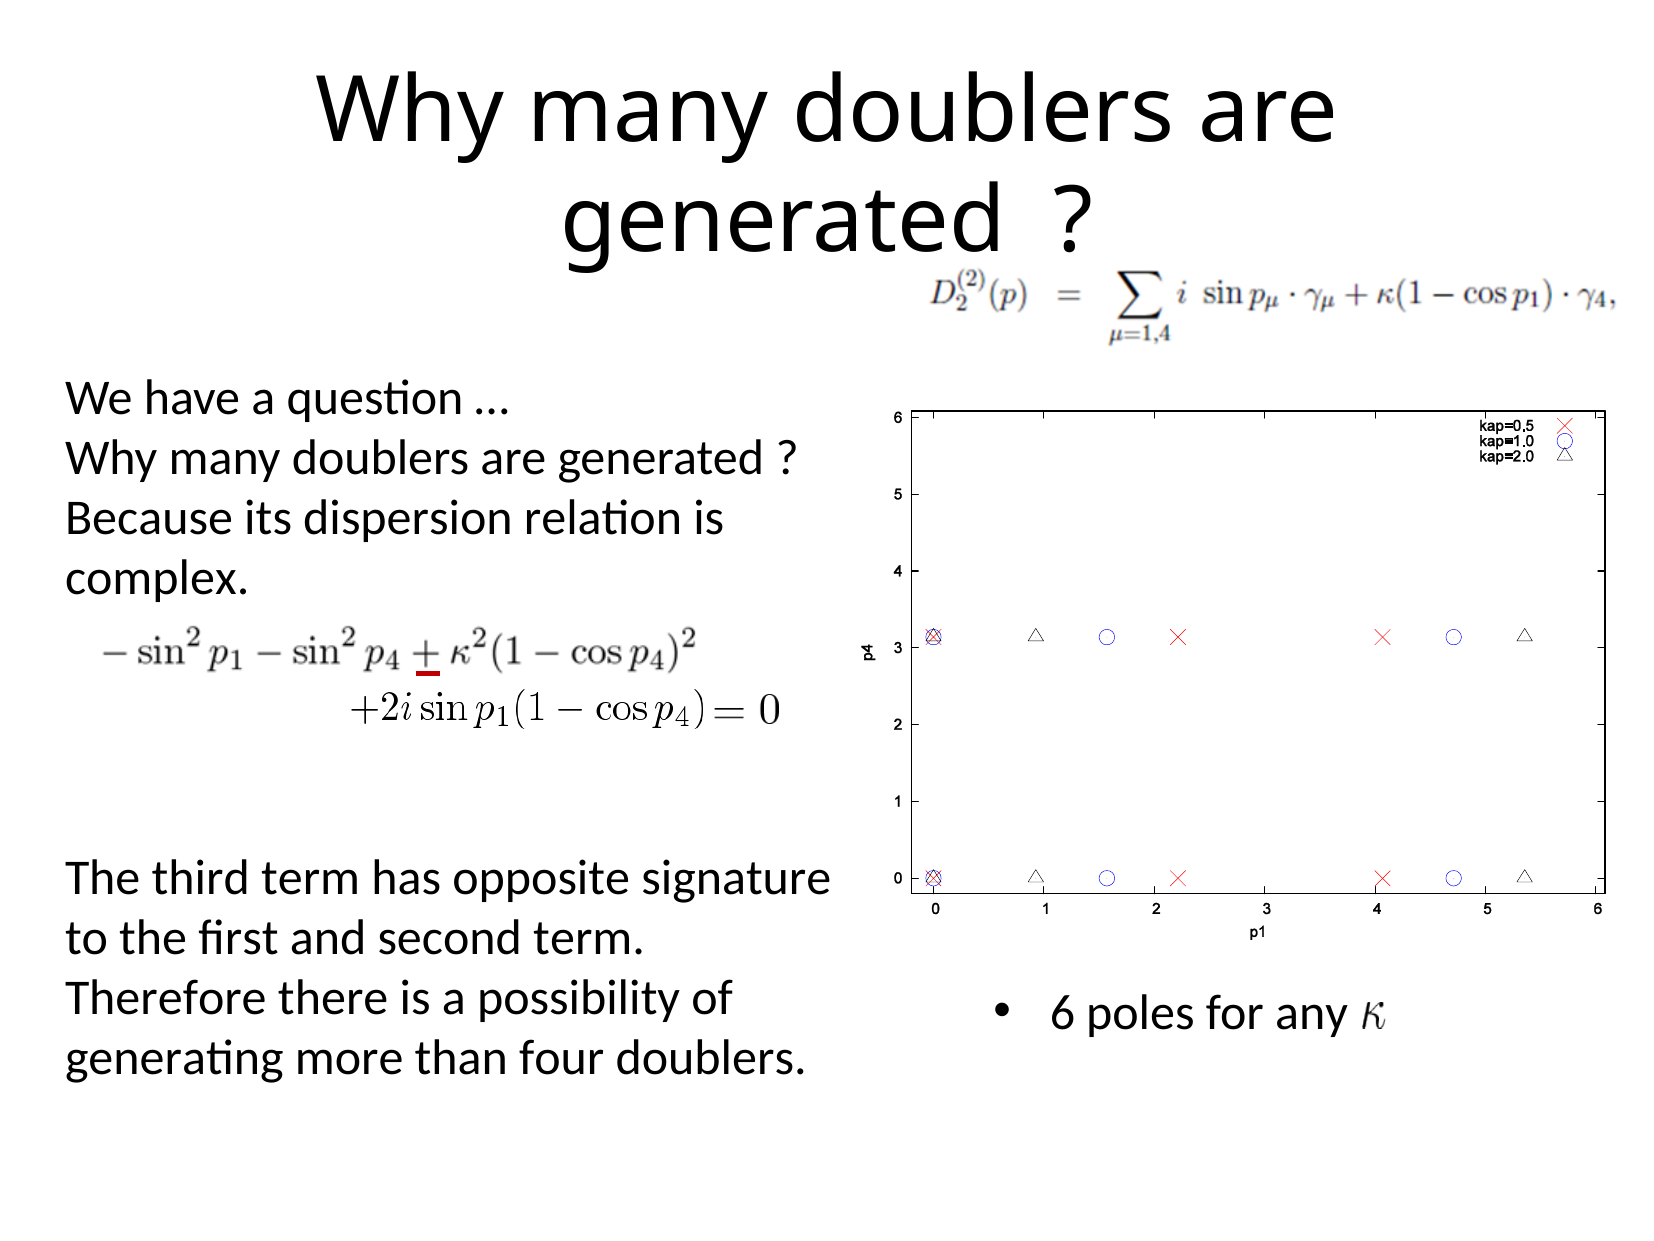

# Why many doublers are generated ?
We have a question …
Why many doublers are generated ?
Because its dispersion relation is complex.
The third term has opposite signature
to the first and second term.
Therefore there is a possibility of generating more than four doublers.
6 poles for any